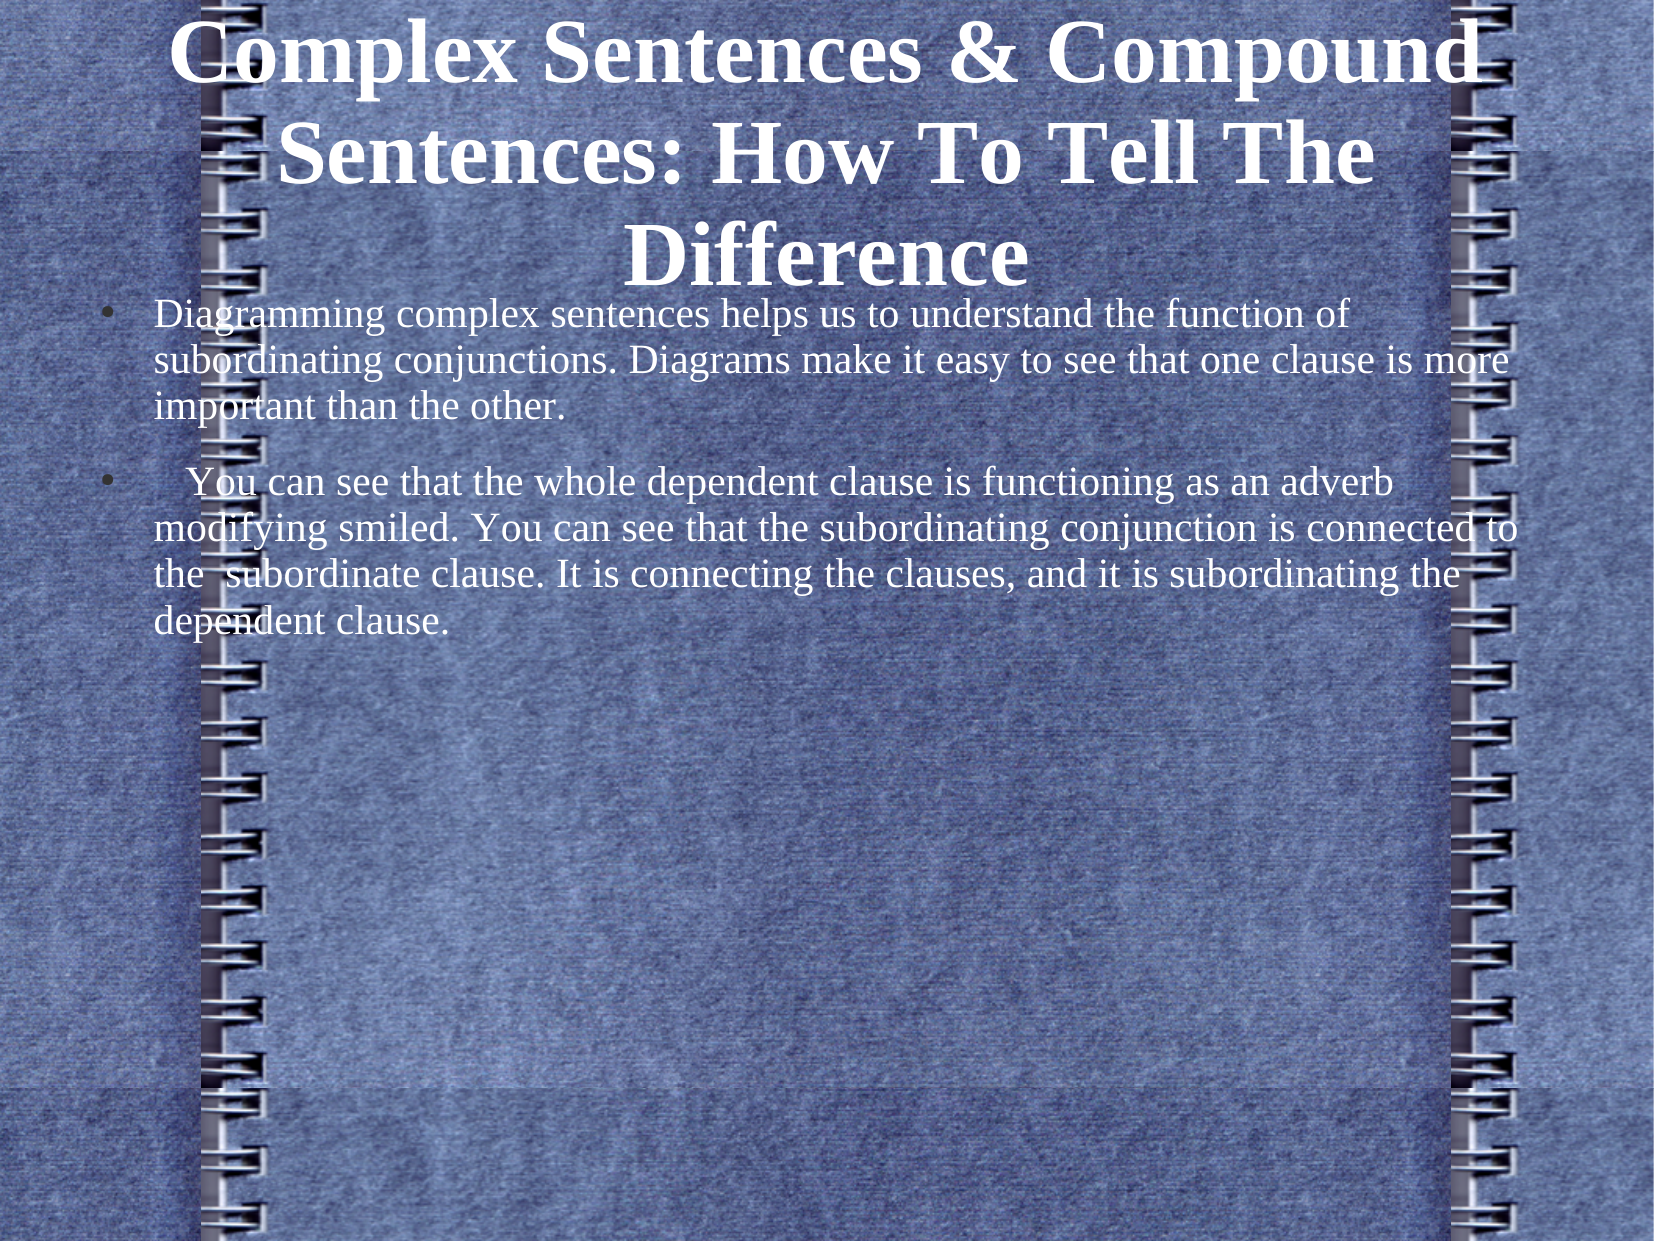

# Complex Sentences & Compound Sentences: How To Tell The Difference
Diagramming complex sentences helps us to understand the function of subordinating conjunctions. Diagrams make it easy to see that one clause is more important than the other.
 You can see that the whole dependent clause is functioning as an adverb modifying smiled. You can see that the subordinating conjunction is connected to the subordinate clause. It is connecting the clauses, and it is subordinating the dependent clause.